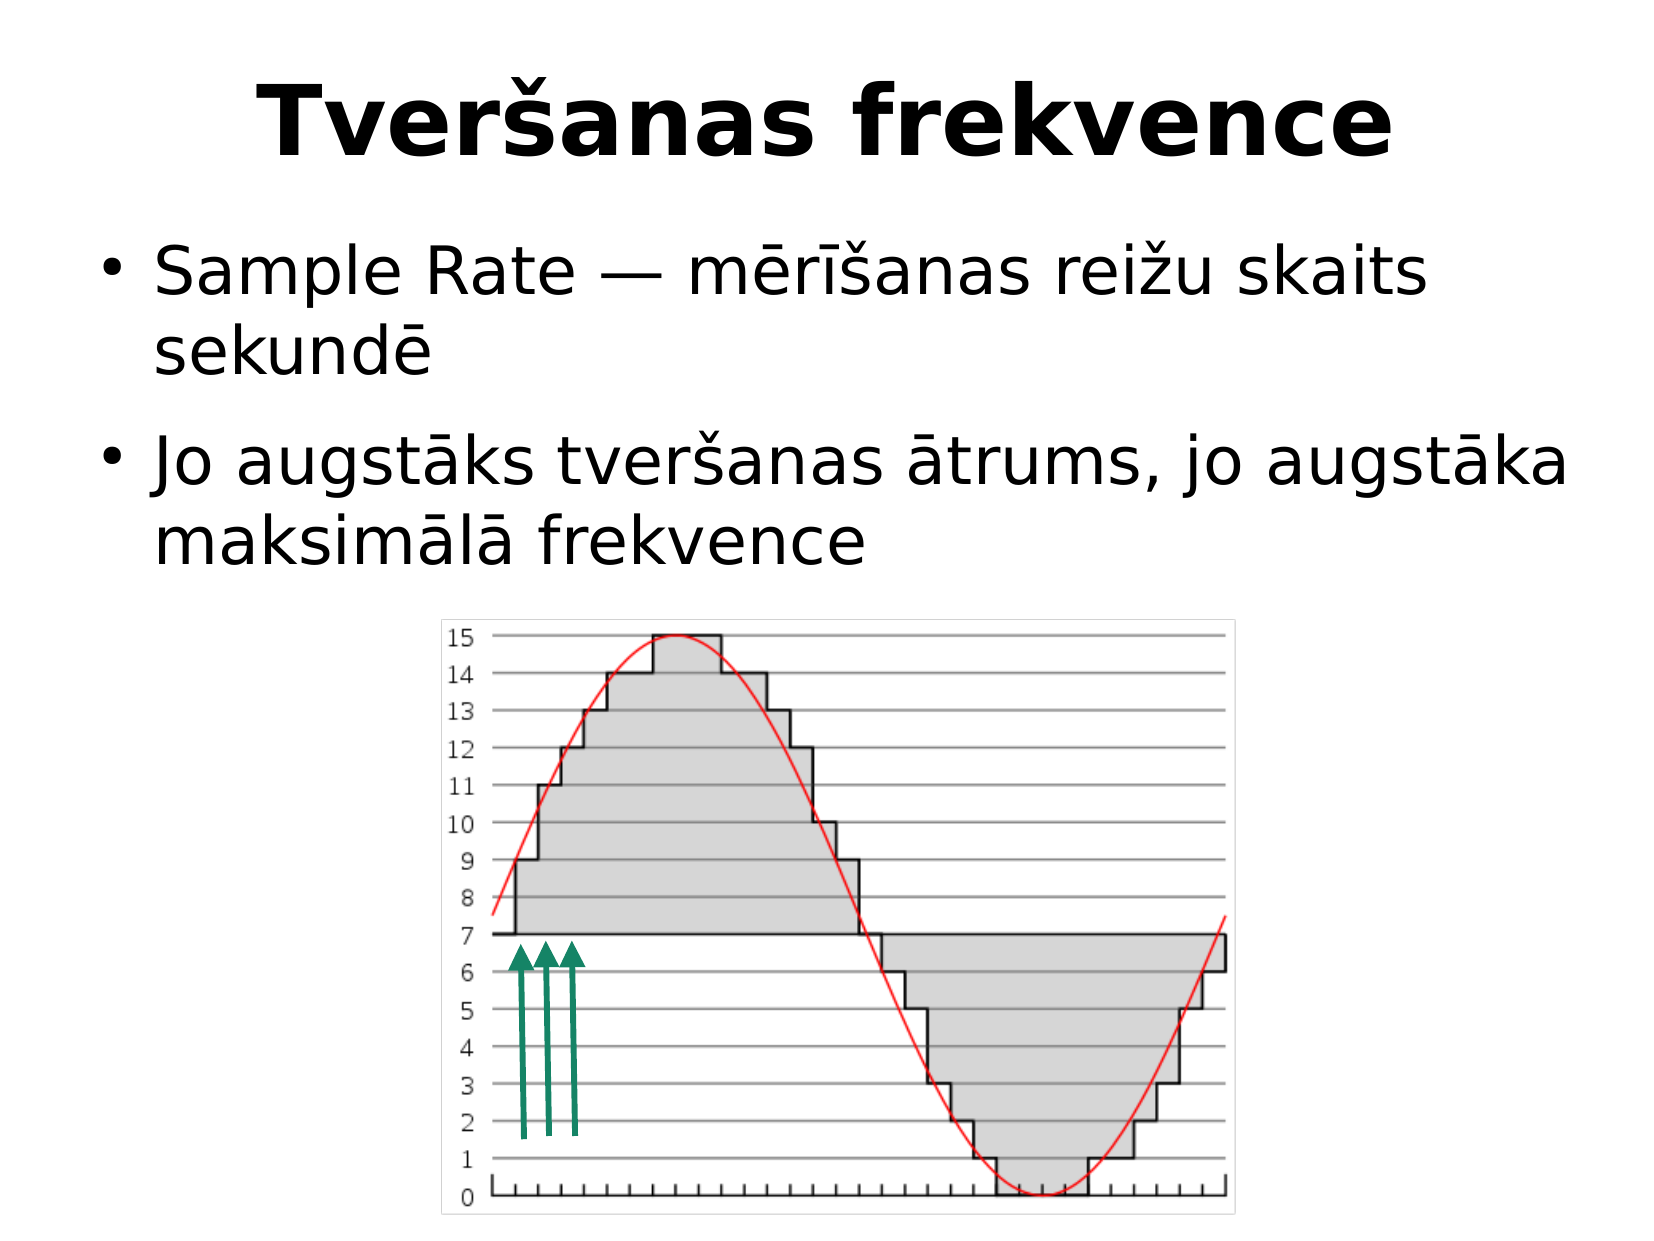

Tveršanas frekvence
# Sample Rate — mērīšanas reižu skaits sekundē
Jo augstāks tveršanas ātrums, jo augstāka maksimālā frekvence